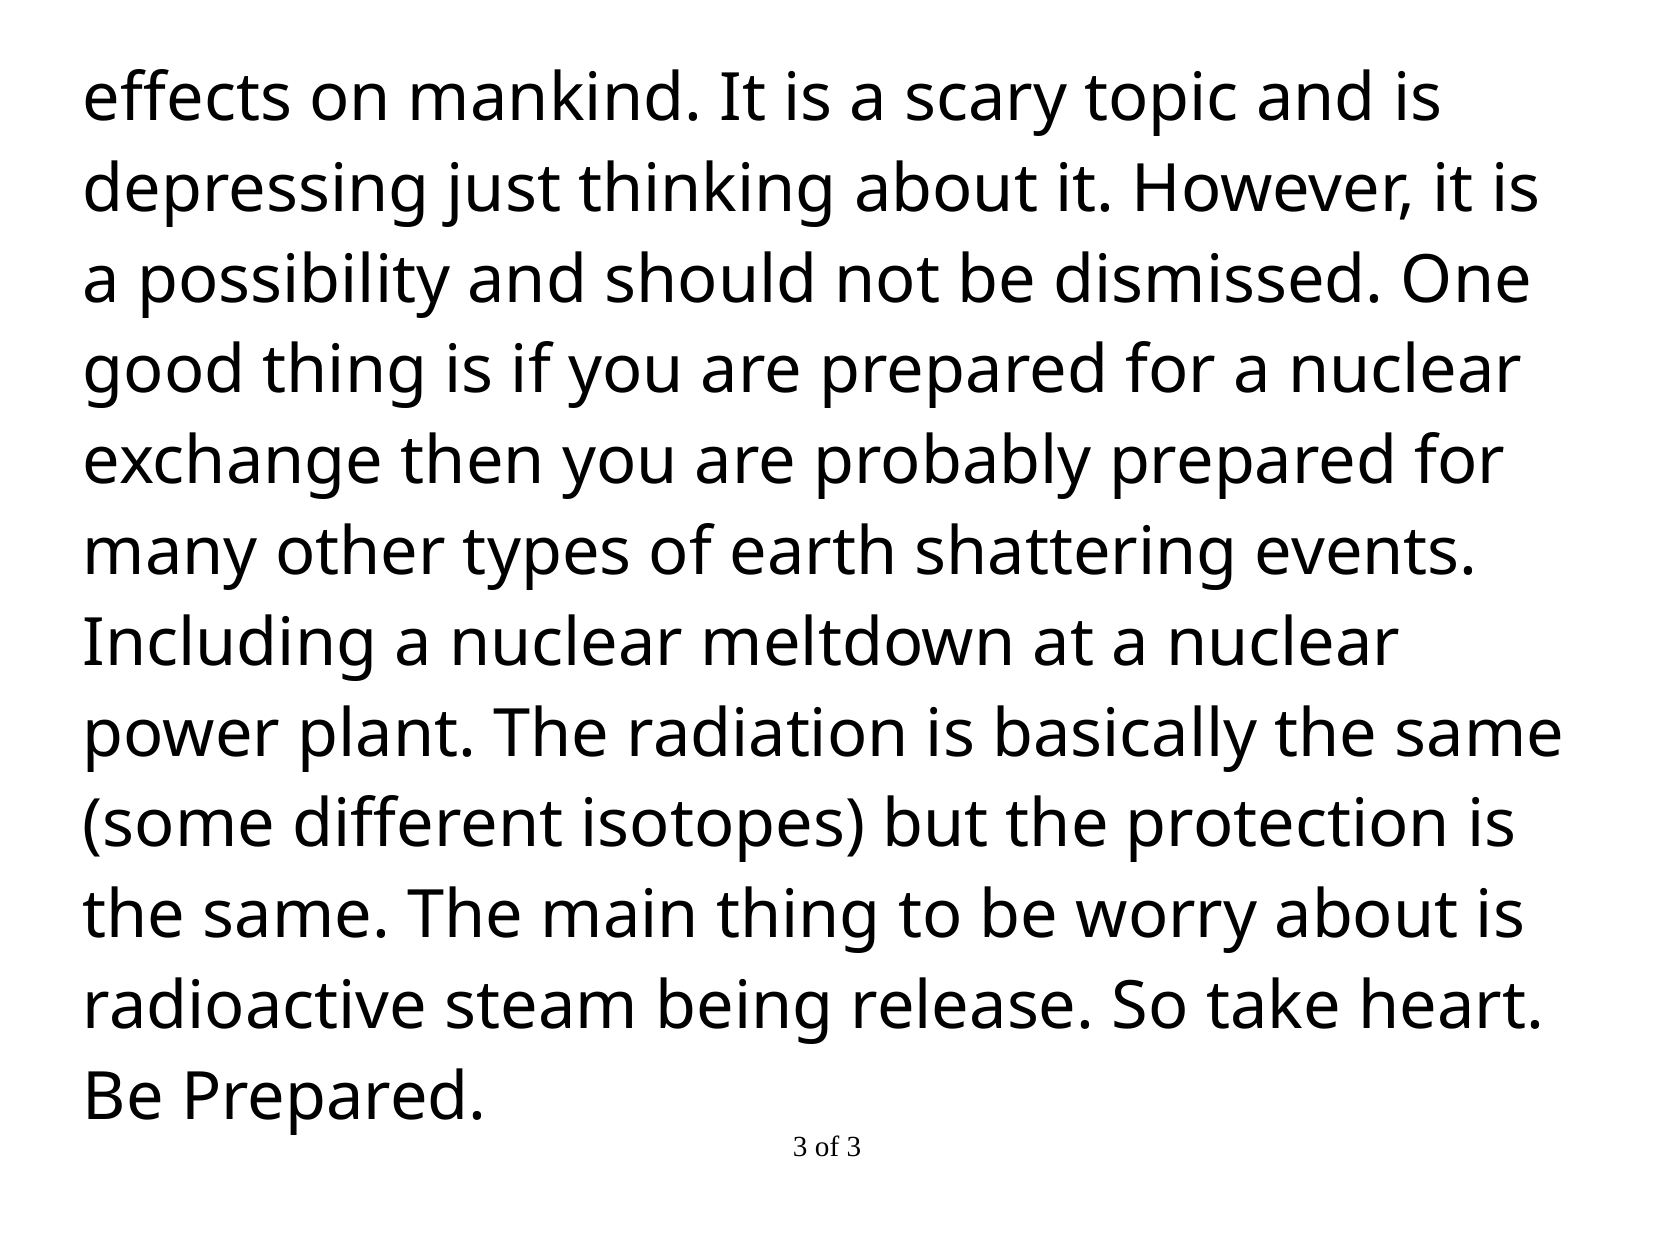

# effects on mankind. It is a scary topic and is depressing just thinking about it. However, it is a possibility and should not be dismissed. One good thing is if you are prepared for a nuclear exchange then you are probably prepared for many other types of earth shattering events. Including a nuclear meltdown at a nuclear power plant. The radiation is basically the same (some different isotopes) but the protection is the same. The main thing to be worry about is radioactive steam being release. So take heart. Be Prepared.
3 of 3